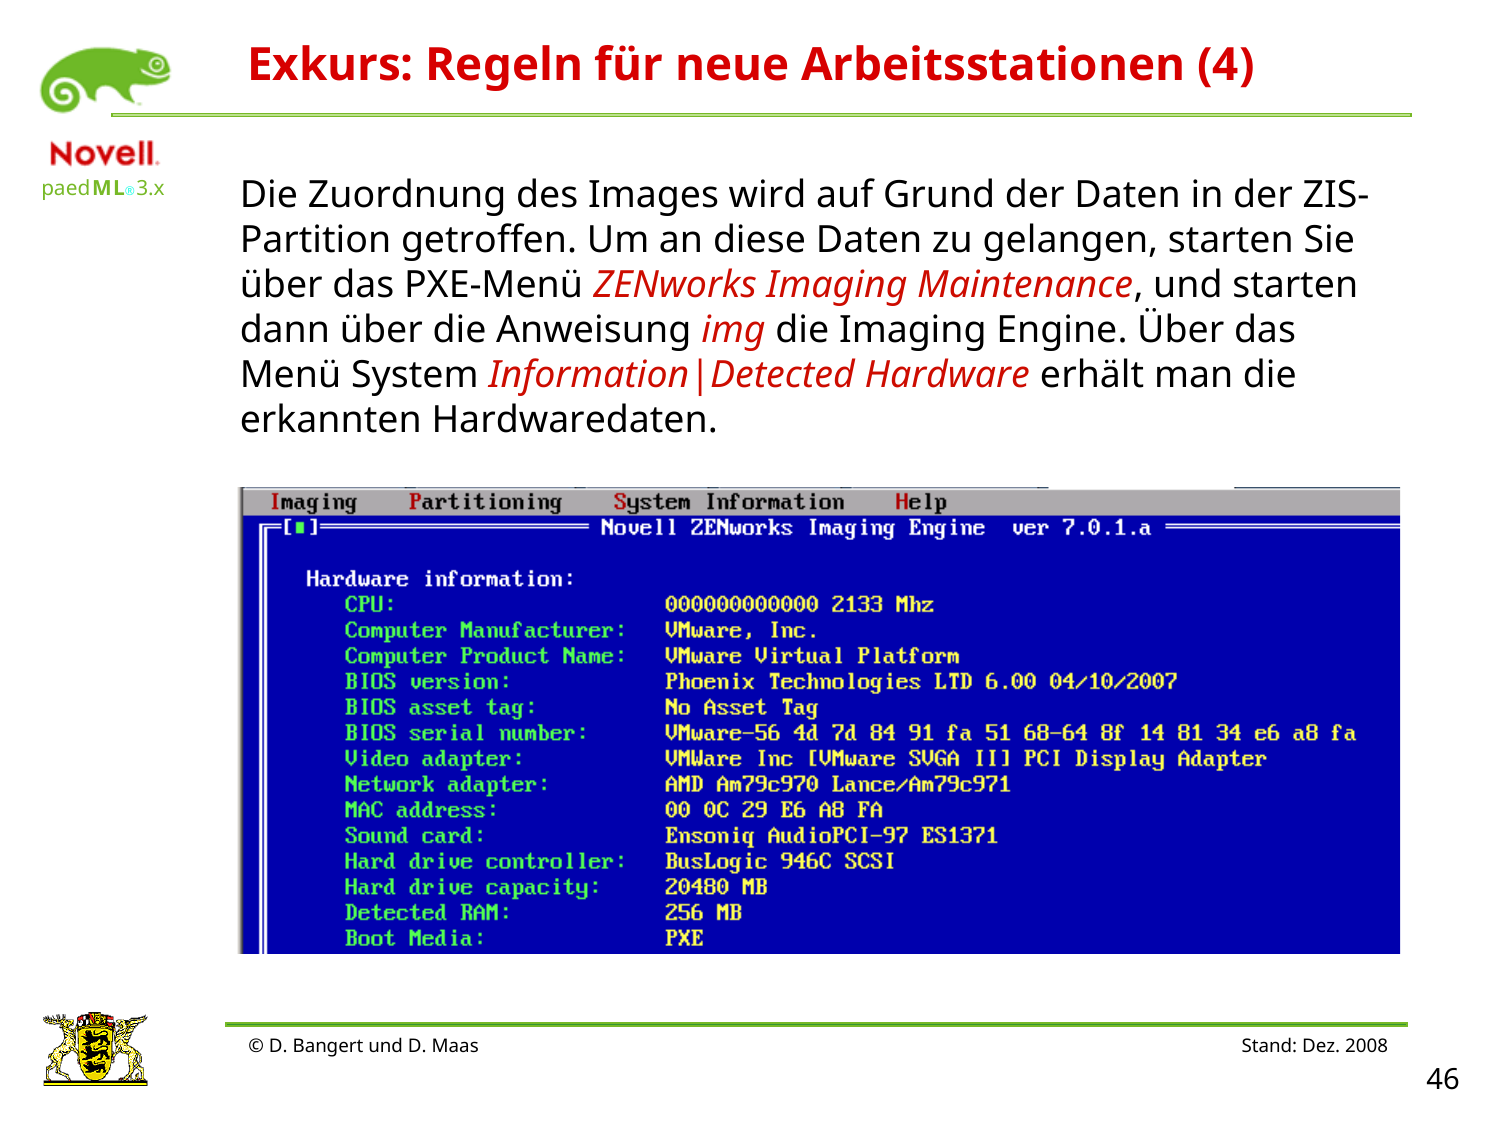

# Exkurs: Regeln für neue Arbeitsstationen (4)‏
Die Zuordnung des Images wird auf Grund der Daten in der ZIS-Partition getroffen. Um an diese Daten zu gelangen, starten Sie über das PXE-Menü ZENworks Imaging Maintenance, und starten dann über die Anweisung img die Imaging Engine. Über das Menü System Information|Detected Hardware erhält man die erkannten Hardwaredaten.
© D. Bangert und D. Maas
Dez. 2008
46